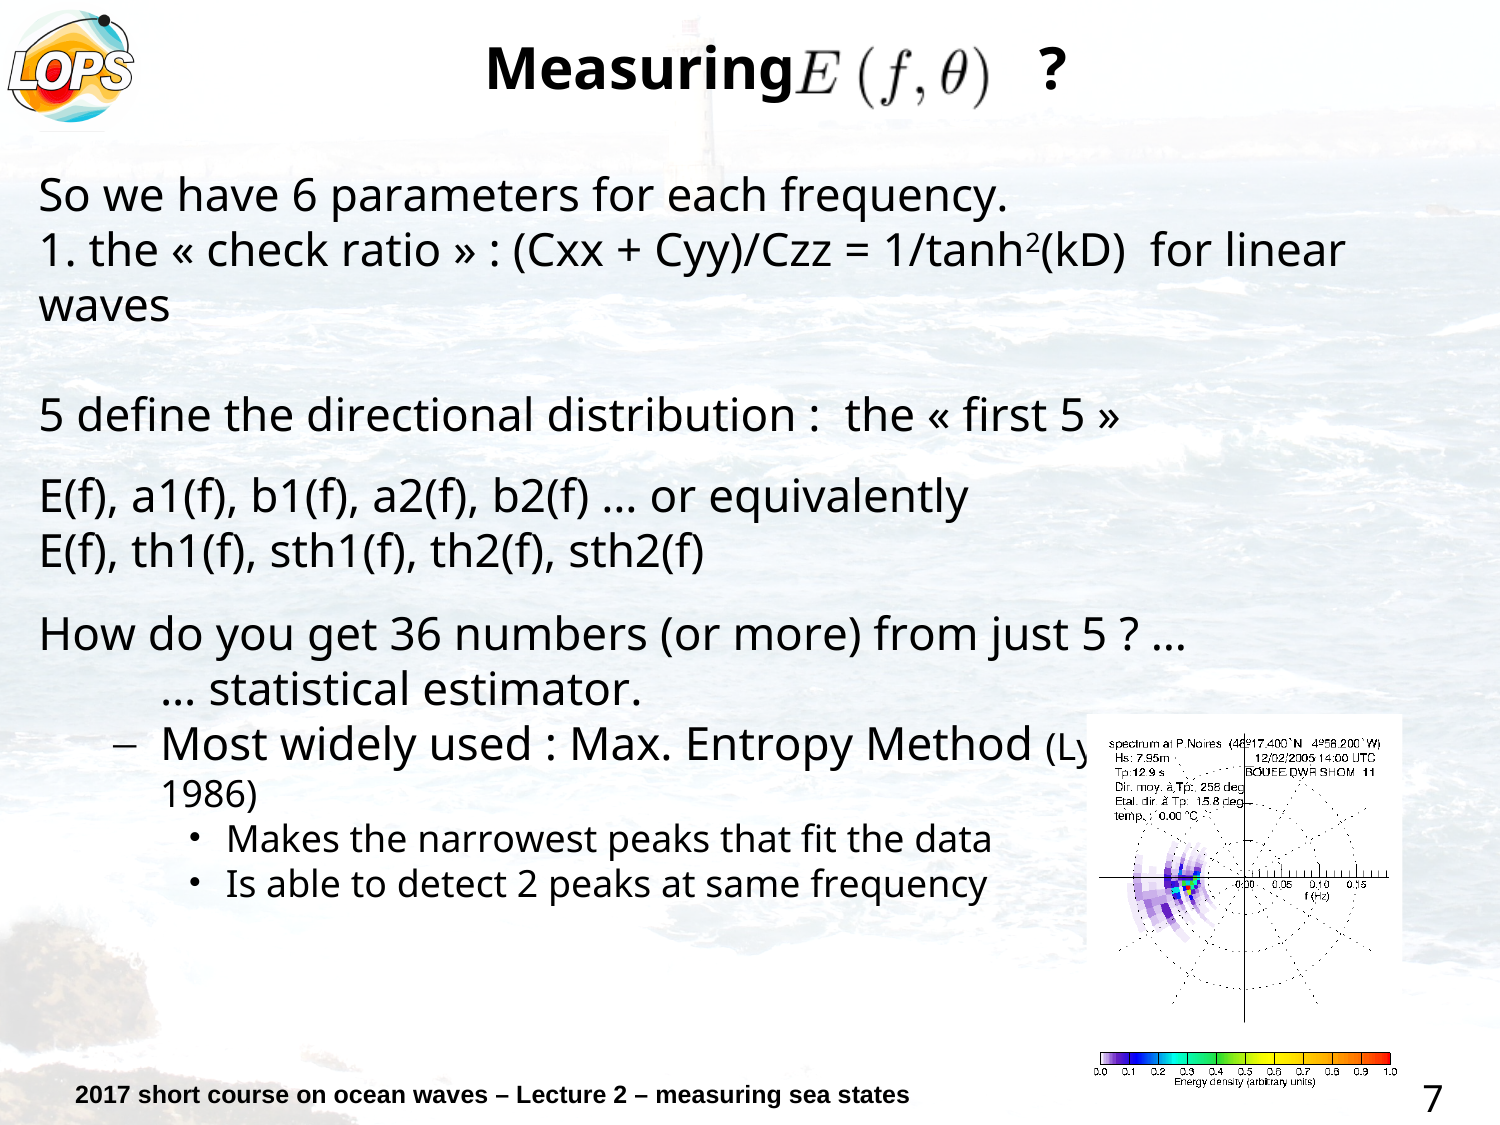

Measuring  ?
So we have 6 parameters for each frequency.
1. the « check ratio » : (Cxx + Cyy)/Czz = 1/tanh2(kD) for linear waves
5 define the directional distribution : the « first 5 »
E(f), a1(f), b1(f), a2(f), b2(f) … or equivalently
E(f), th1(f), sth1(f), th2(f), sth2(f)
How do you get 36 numbers (or more) from just 5 ? …
… statistical estimator.
Most widely used : Max. Entropy Method (Lygre & Krogstad, 1986)
Makes the narrowest peaks that fit the data
Is able to detect 2 peaks at same frequency
7